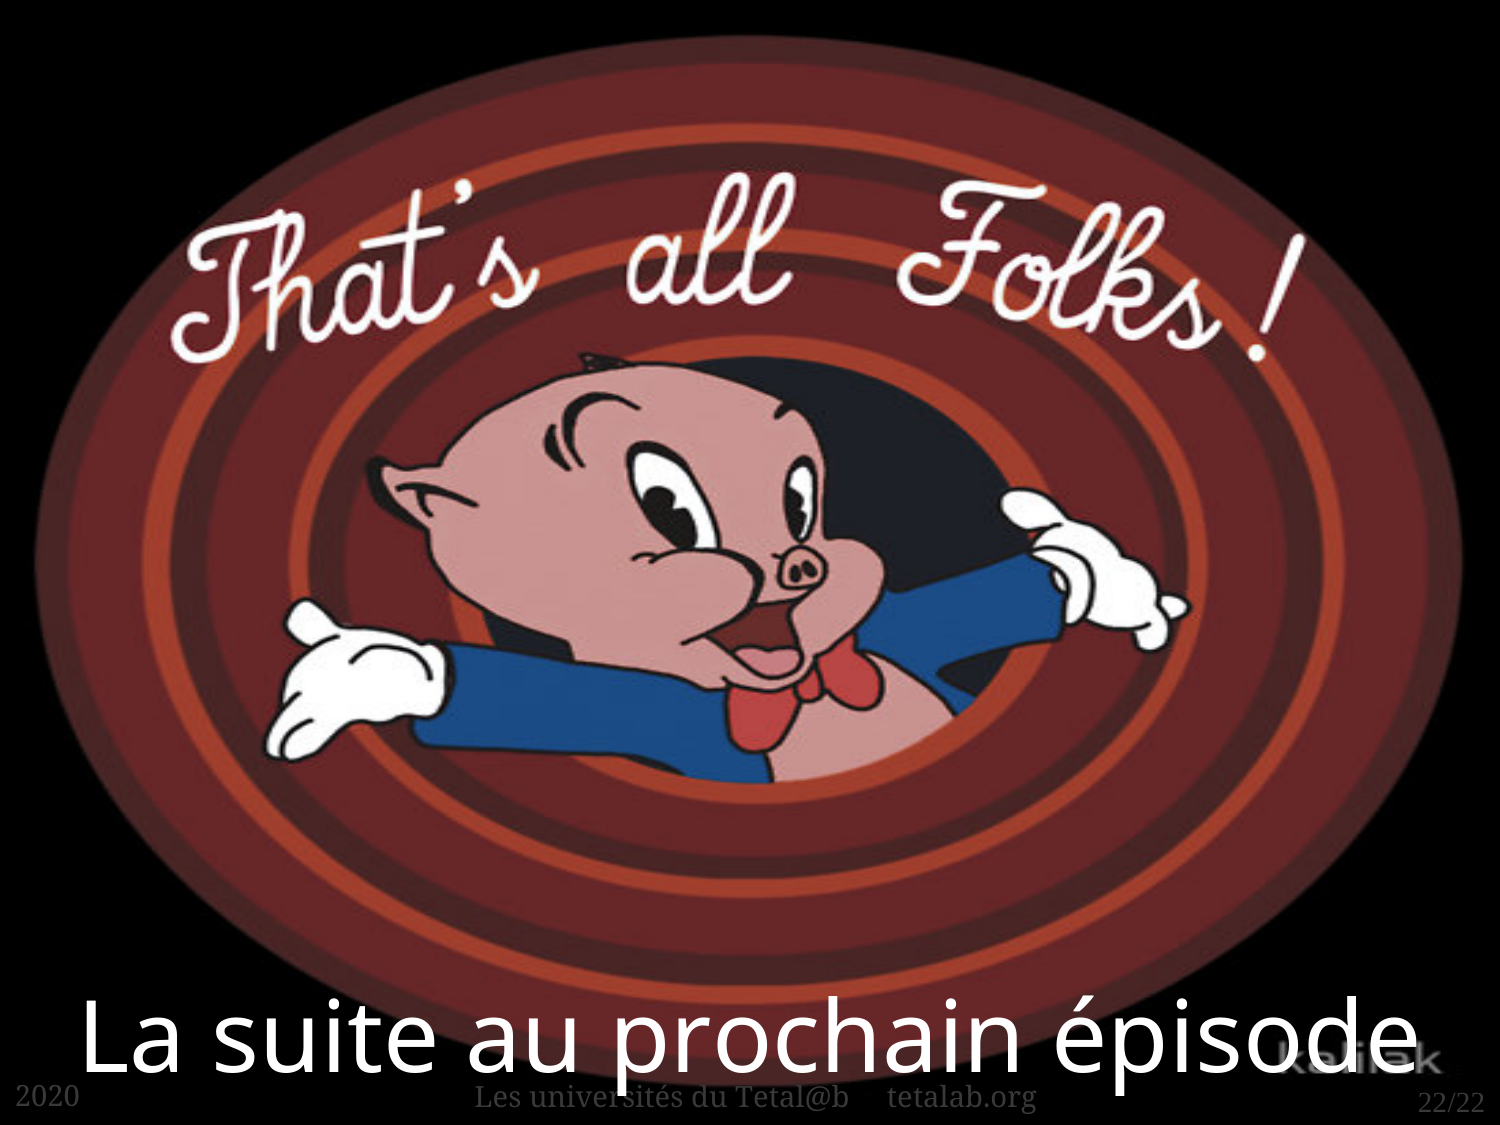

# La suite au prochain épisode
2020
Les universités du Tetal@b tetalab.org
22